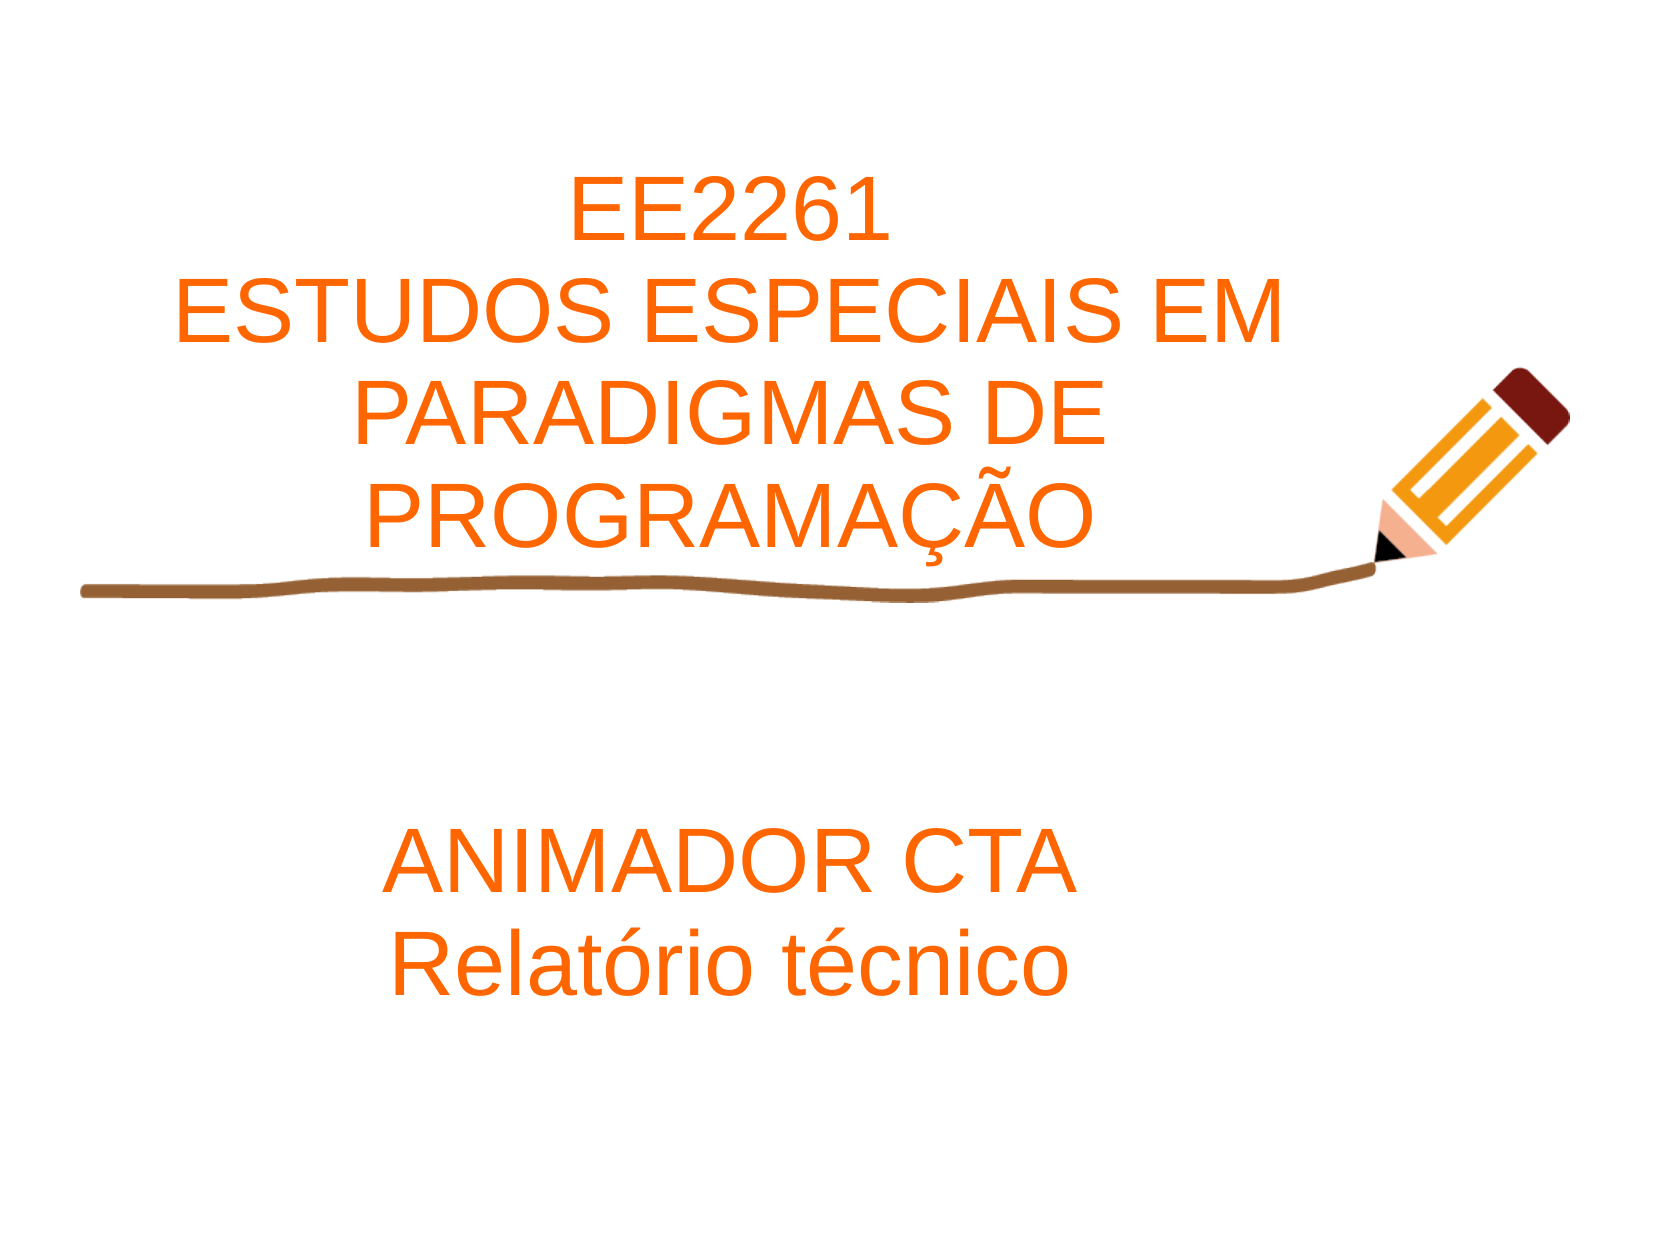

# EE2261 ESTUDOS ESPECIAIS EM PARADIGMAS DE PROGRAMAÇÃO
ANIMADOR CTA
Relatório técnico